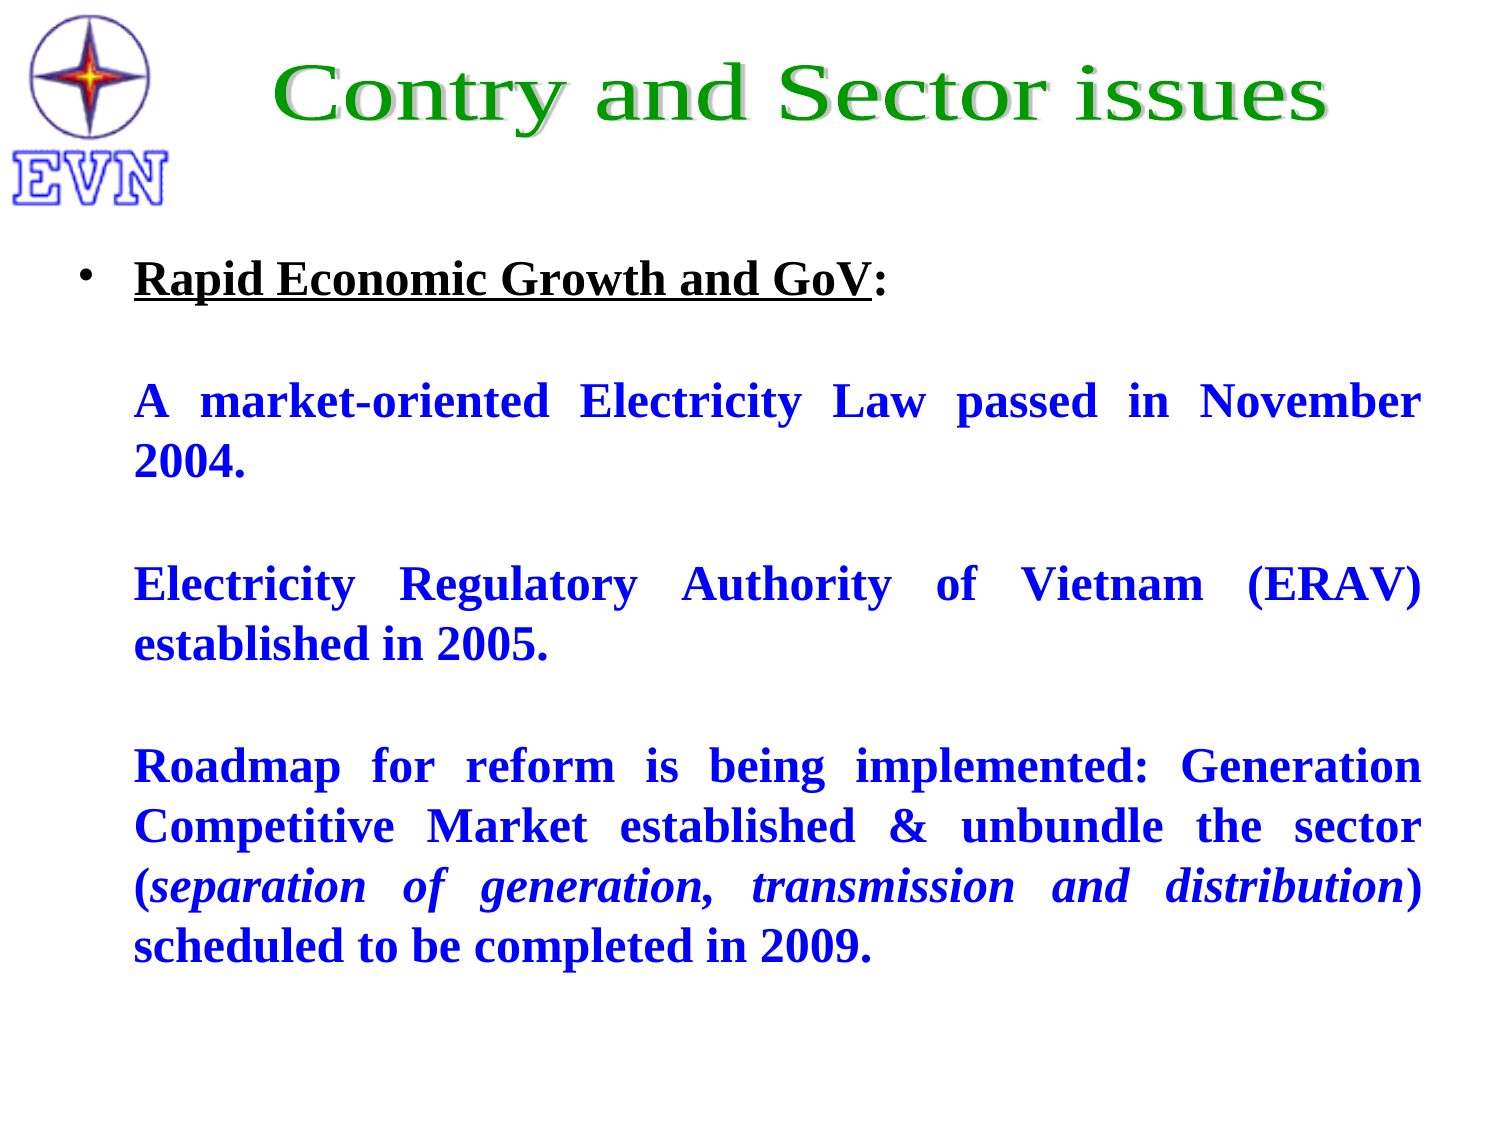

Contry and Sector issues
Rapid Economic Growth and GoV:
	A market-oriented Electricity Law passed in November 2004.
	Electricity Regulatory Authority of Vietnam (ERAV) established in 2005.
	Roadmap for reform is being implemented: Generation Competitive Market established & unbundle the sector (separation of generation, transmission and distribution) scheduled to be completed in 2009.